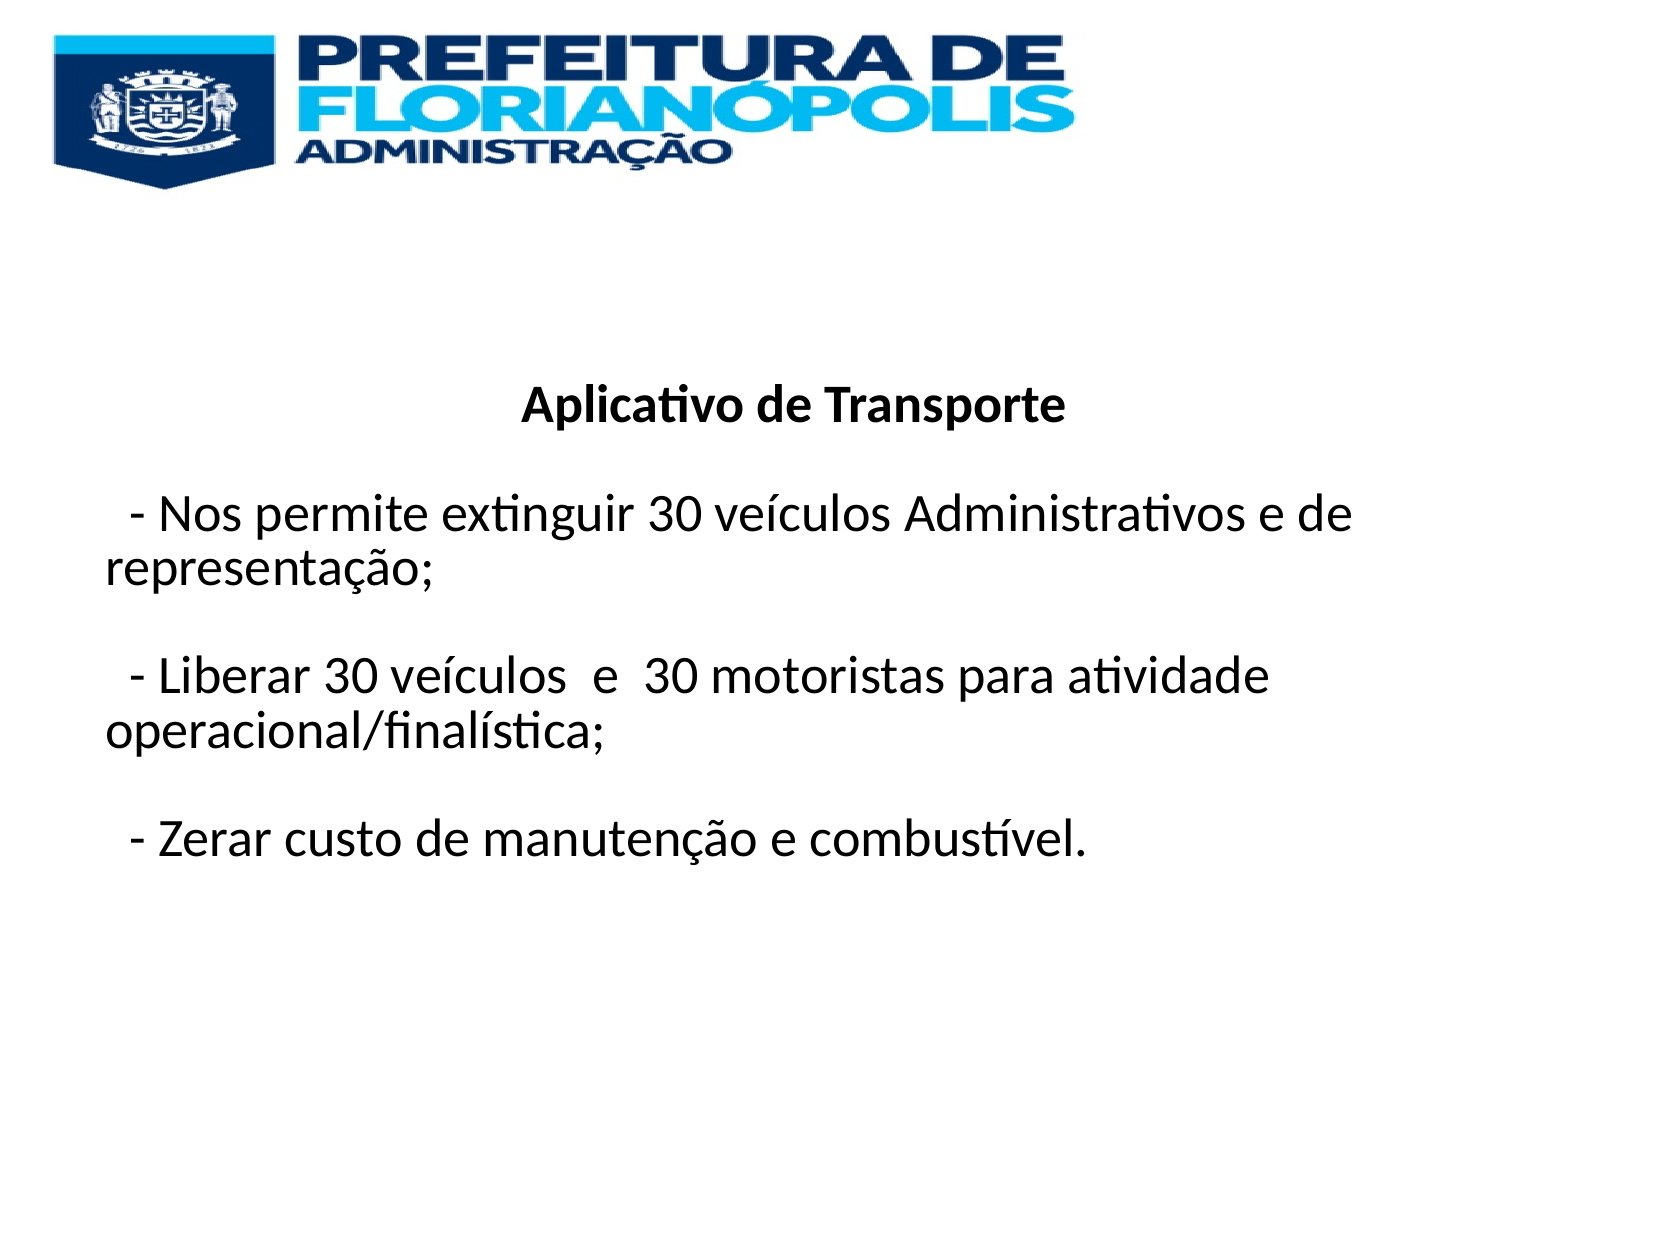

# Aplicativo de Transporte - Nos permite extinguir 30 veículos Administrativos e de representação; - Liberar 30 veículos e 30 motoristas para atividade operacional/finalística; - Zerar custo de manutenção e combustível.